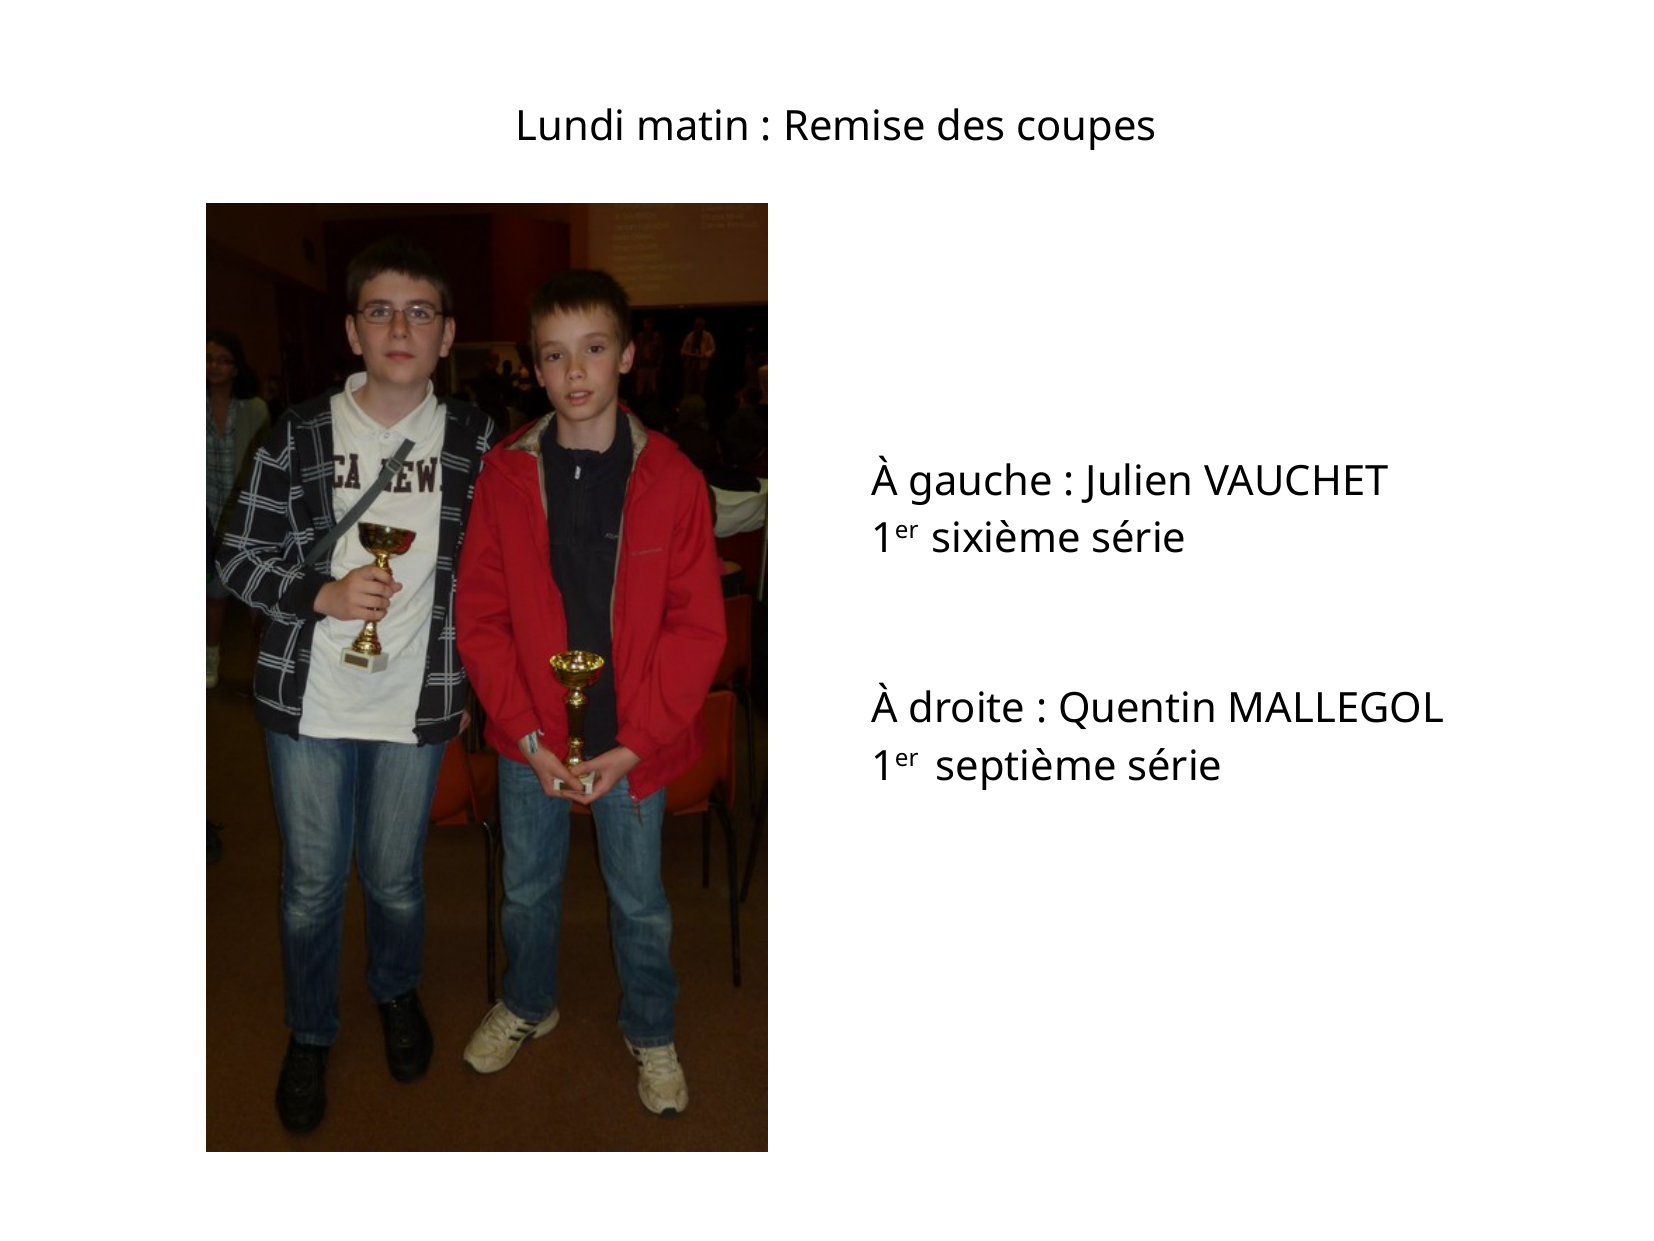

Lundi matin : Remise des coupes
À gauche : Julien VAUCHET
1er sixième série
À droite : Quentin MALLEGOL
1er septième série